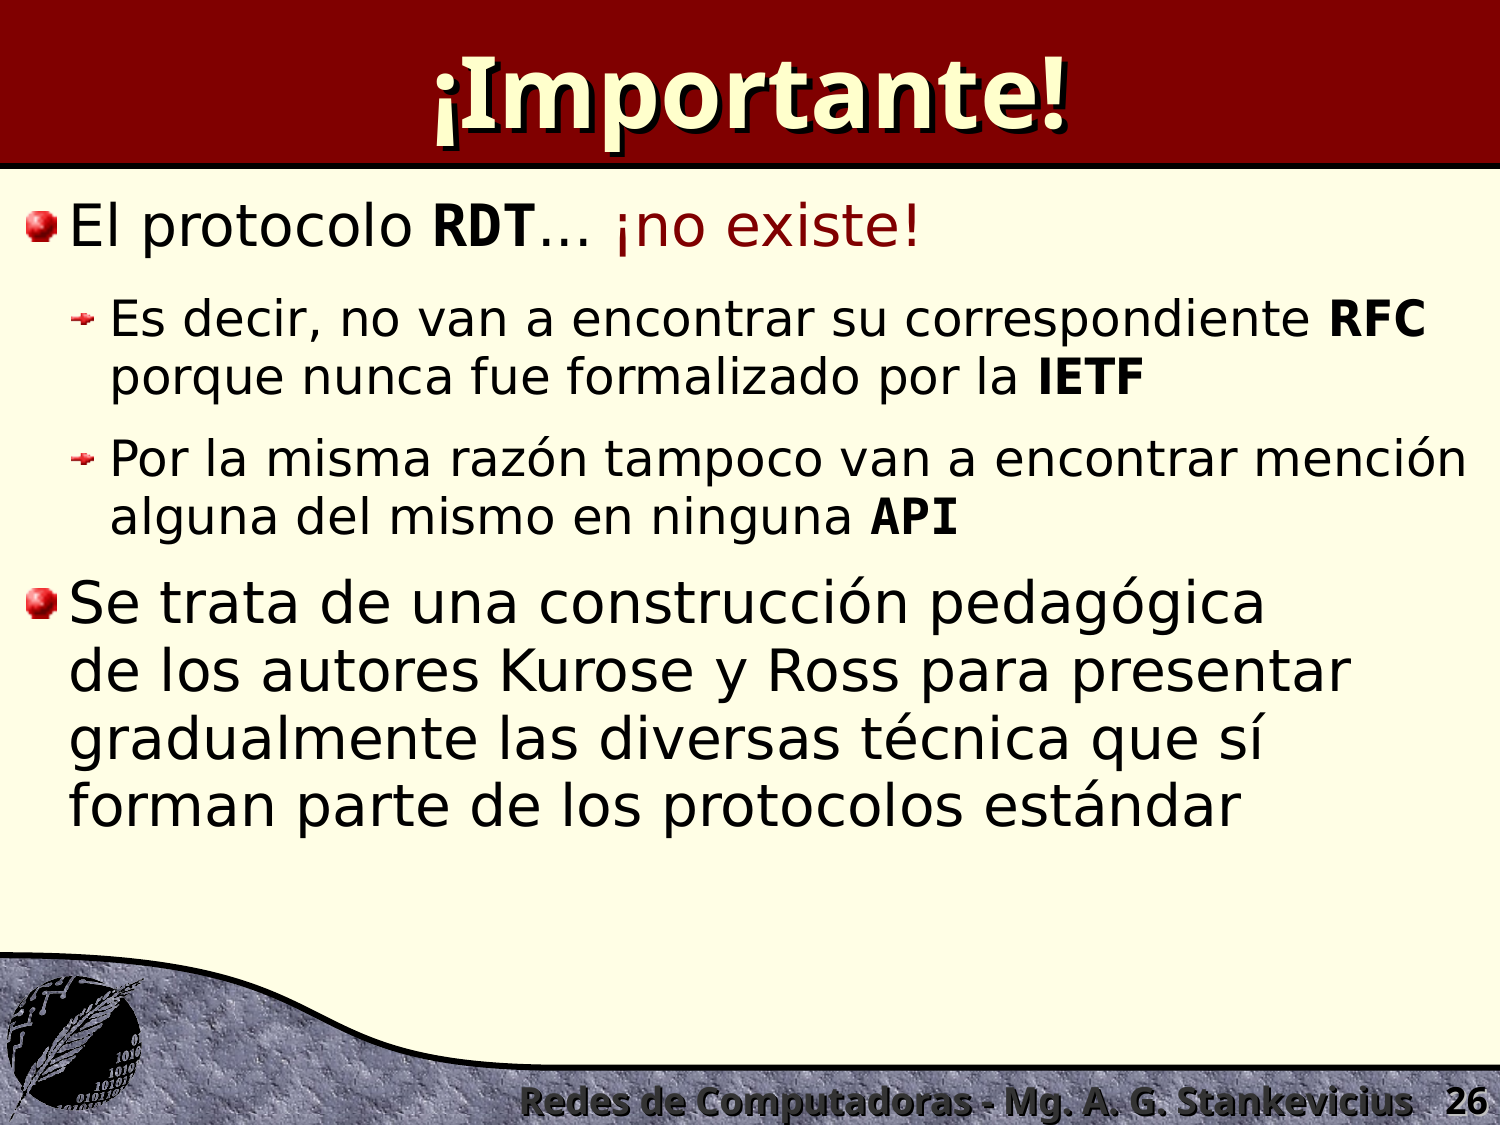

# ¡Importante!
El protocolo RDT... ¡no existe!
Es decir, no van a encontrar su correspondiente RFC porque nunca fue formalizado por la IETF
Por la misma razón tampoco van a encontrar mención alguna del mismo en ninguna API
Se trata de una construcción pedagógica
de los autores Kurose y Ross para presentar gradualmente las diversas técnica que sí forman parte de los protocolos estándar
26